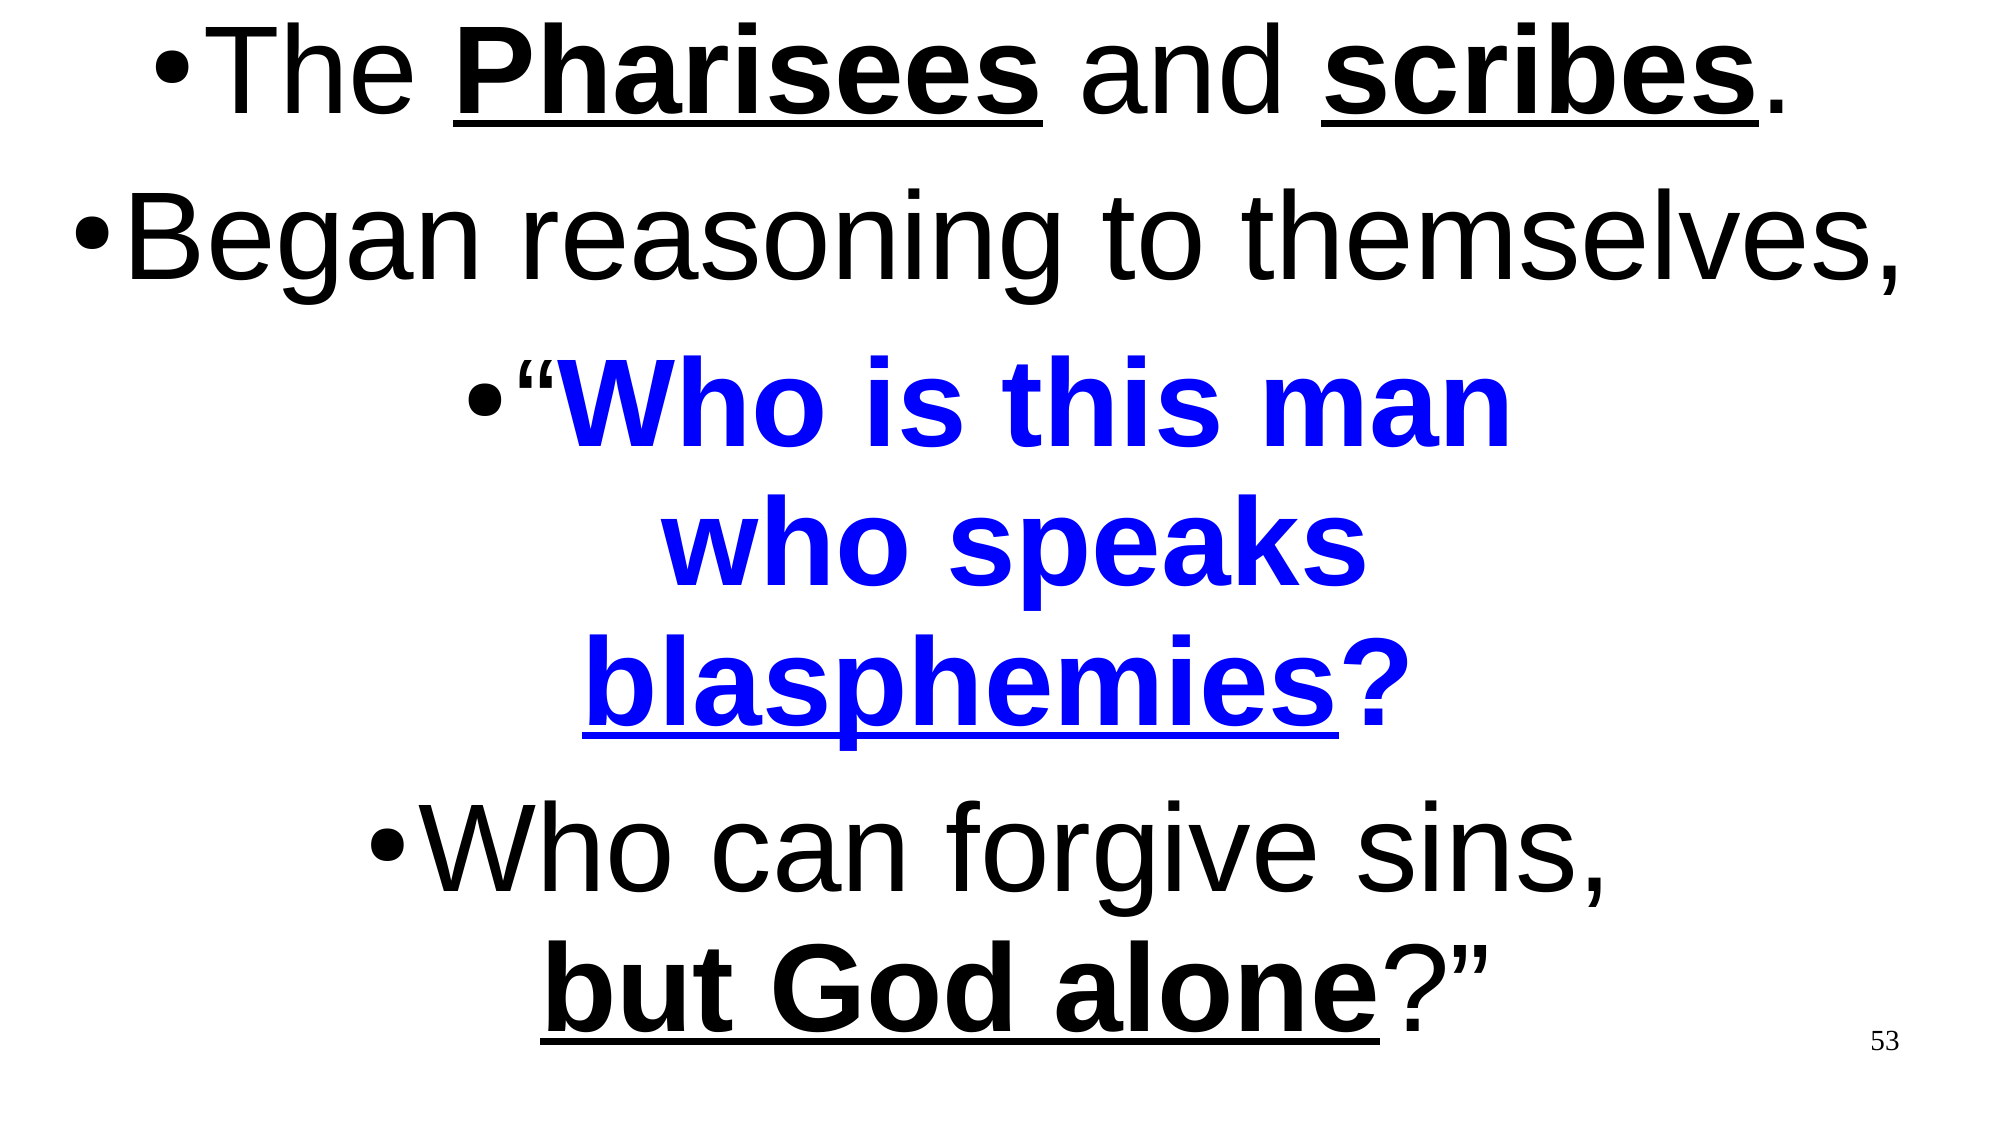

# The Pharisees and scribes.
Began reasoning to themselves,
“Who is this man
who speaks
blasphemies?
Who can forgive sins,
but God alone?”
53